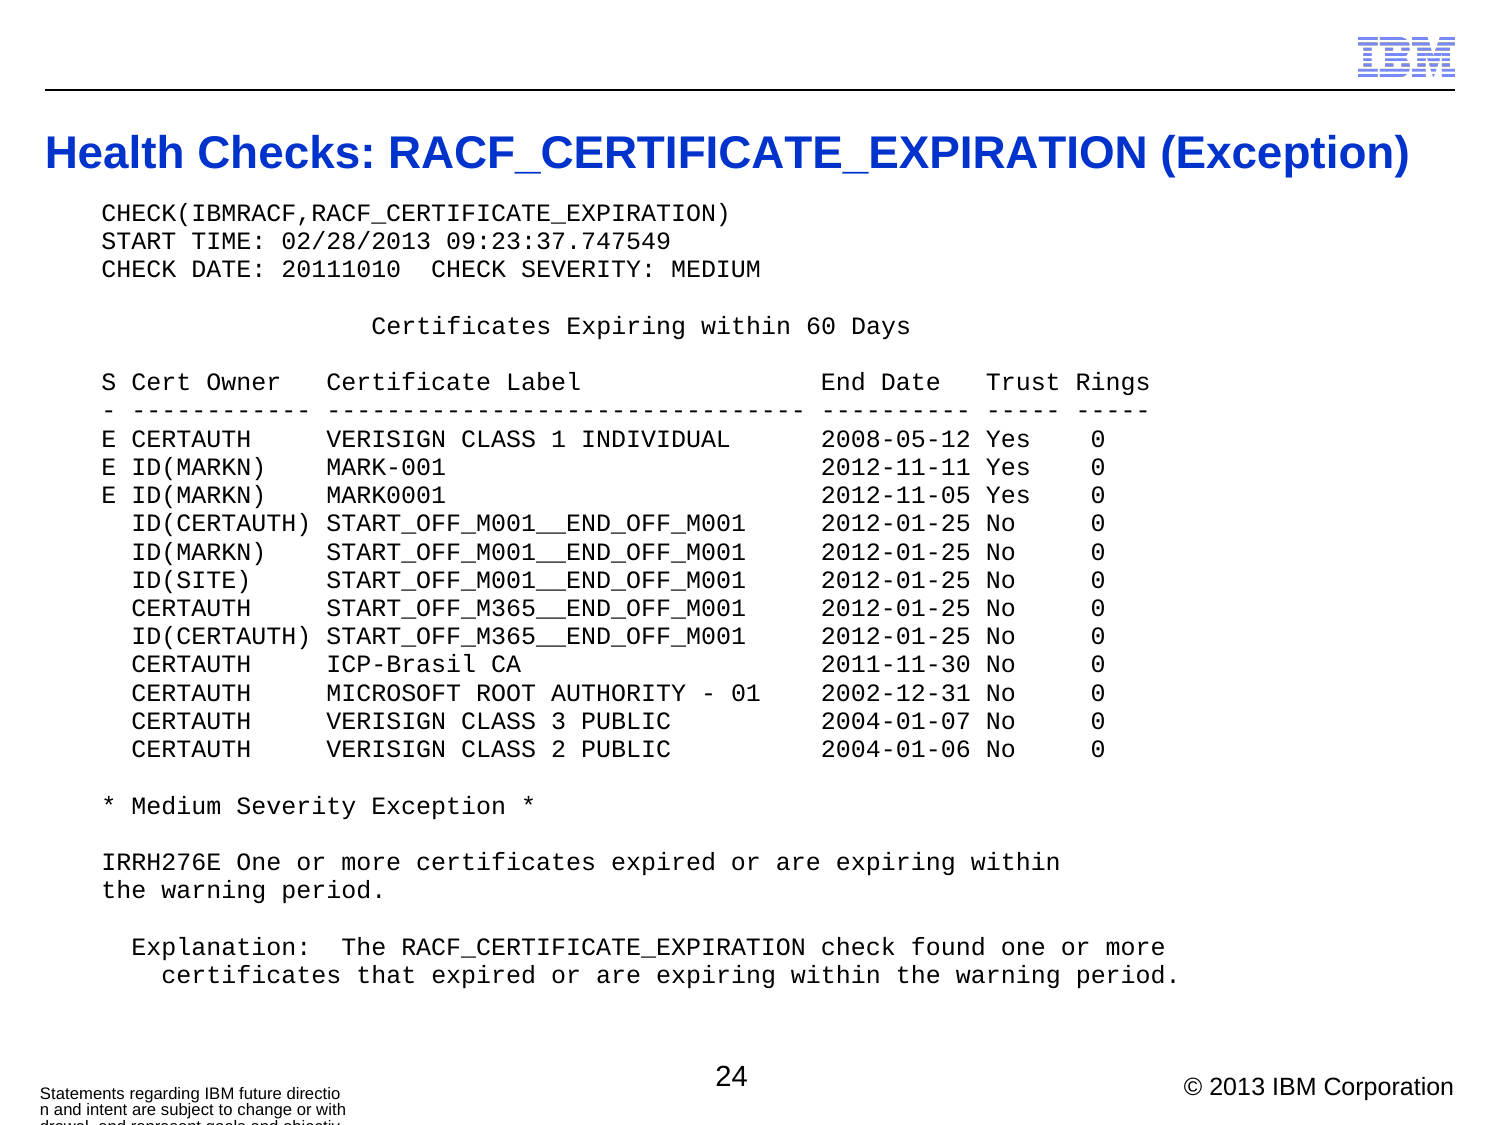

# Health Checks: RACF_CERTIFICATE_EXPIRATION (Exception)
| CHECK(IBMRACF,RACF\_CERTIFICATE\_EXPIRATION) START TIME: 02/28/2013 09:23:37.747549 CHECK DATE: 20111010 CHECK SEVERITY: MEDIUM Certificates Expiring within 60 Days S Cert Owner Certificate Label End Date Trust Rings - ------------ -------------------------------- ---------- ----- ----- E CERTAUTH VERISIGN CLASS 1 INDIVIDUAL 2008-05-12 Yes 0 E ID(MARKN) MARK-001 2012-11-11 Yes 0 E ID(MARKN) MARK0001 2012-11-05 Yes 0 ID(CERTAUTH) START\_OFF\_M001\_\_END\_OFF\_M001 2012-01-25 No 0 ID(MARKN) START\_OFF\_M001\_\_END\_OFF\_M001 2012-01-25 No 0 ID(SITE) START\_OFF\_M001\_\_END\_OFF\_M001 2012-01-25 No 0 CERTAUTH START\_OFF\_M365\_\_END\_OFF\_M001 2012-01-25 No 0 ID(CERTAUTH) START\_OFF\_M365\_\_END\_OFF\_M001 2012-01-25 No 0 CERTAUTH ICP-Brasil CA 2011-11-30 No 0 CERTAUTH MICROSOFT ROOT AUTHORITY - 01 2002-12-31 No 0 CERTAUTH VERISIGN CLASS 3 PUBLIC 2004-01-07 No 0 CERTAUTH VERISIGN CLASS 2 PUBLIC 2004-01-06 No 0 \* Medium Severity Exception \* IRRH276E One or more certificates expired or are expiring within the warning period. Explanation: The RACF\_CERTIFICATE\_EXPIRATION check found one or more certificates that expired or are expiring within the warning period. |
| --- |
24
Statements regarding IBM future direction and intent are subject to change or withdrawal, and represent goals and objectives only.